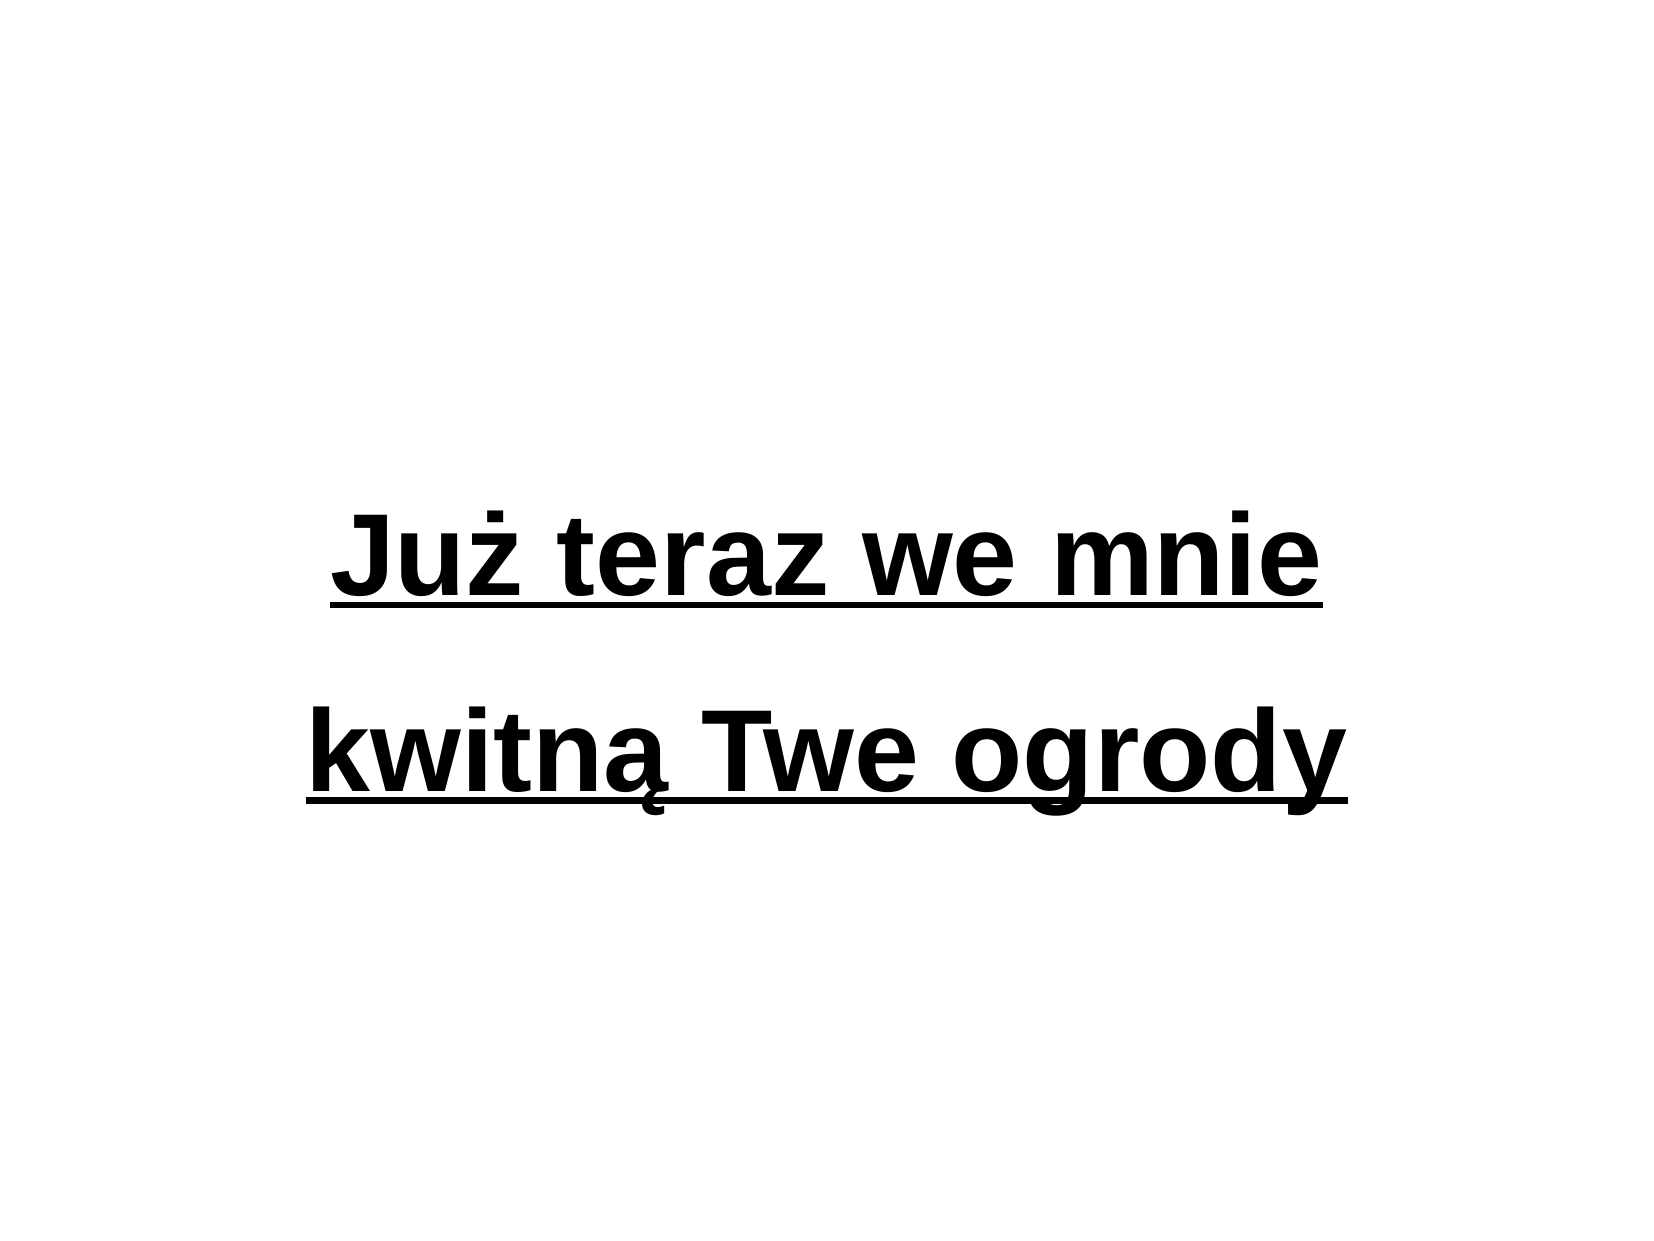

# Już teraz we mnie
kwitną Twe ogrody